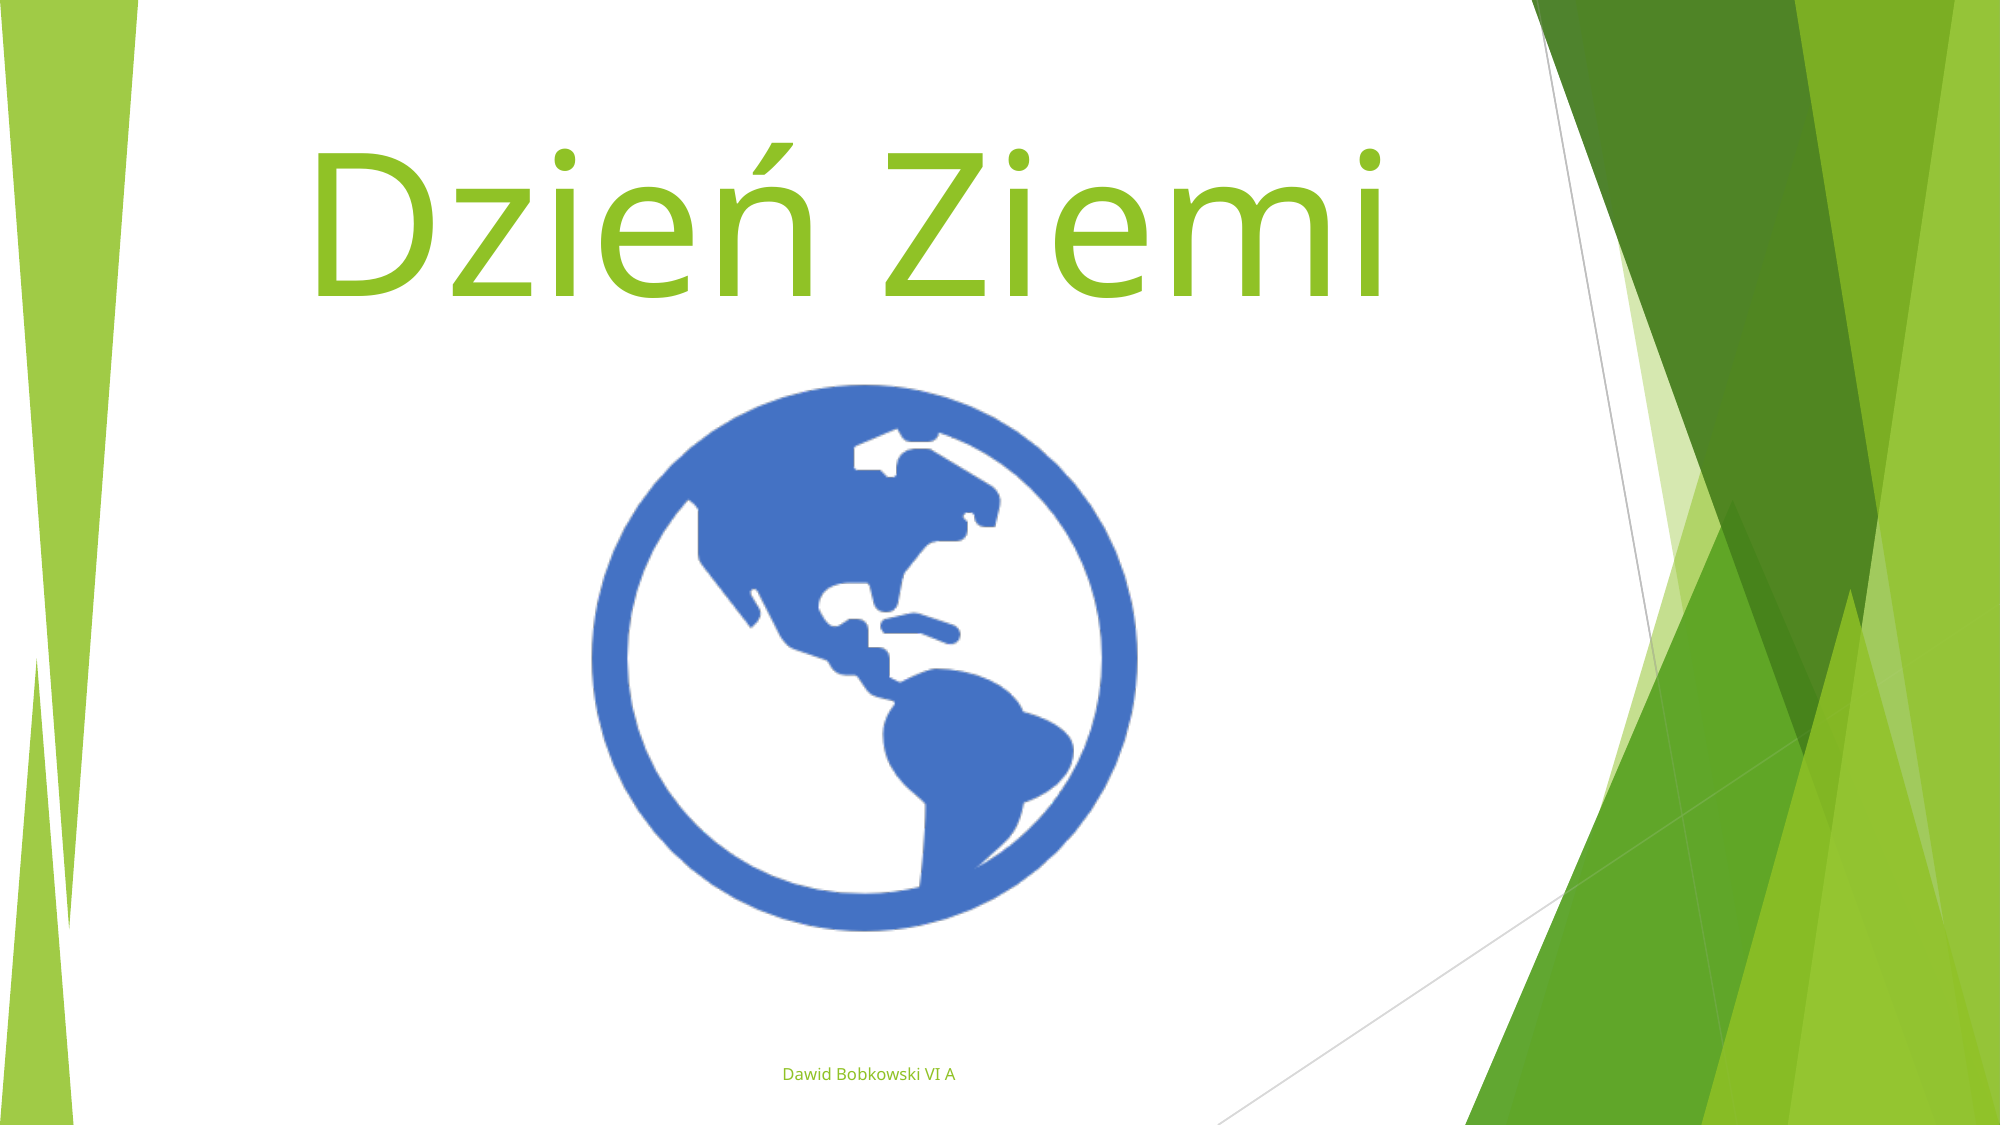

# Dzień Ziemi
Dawid Bobkowski VI A